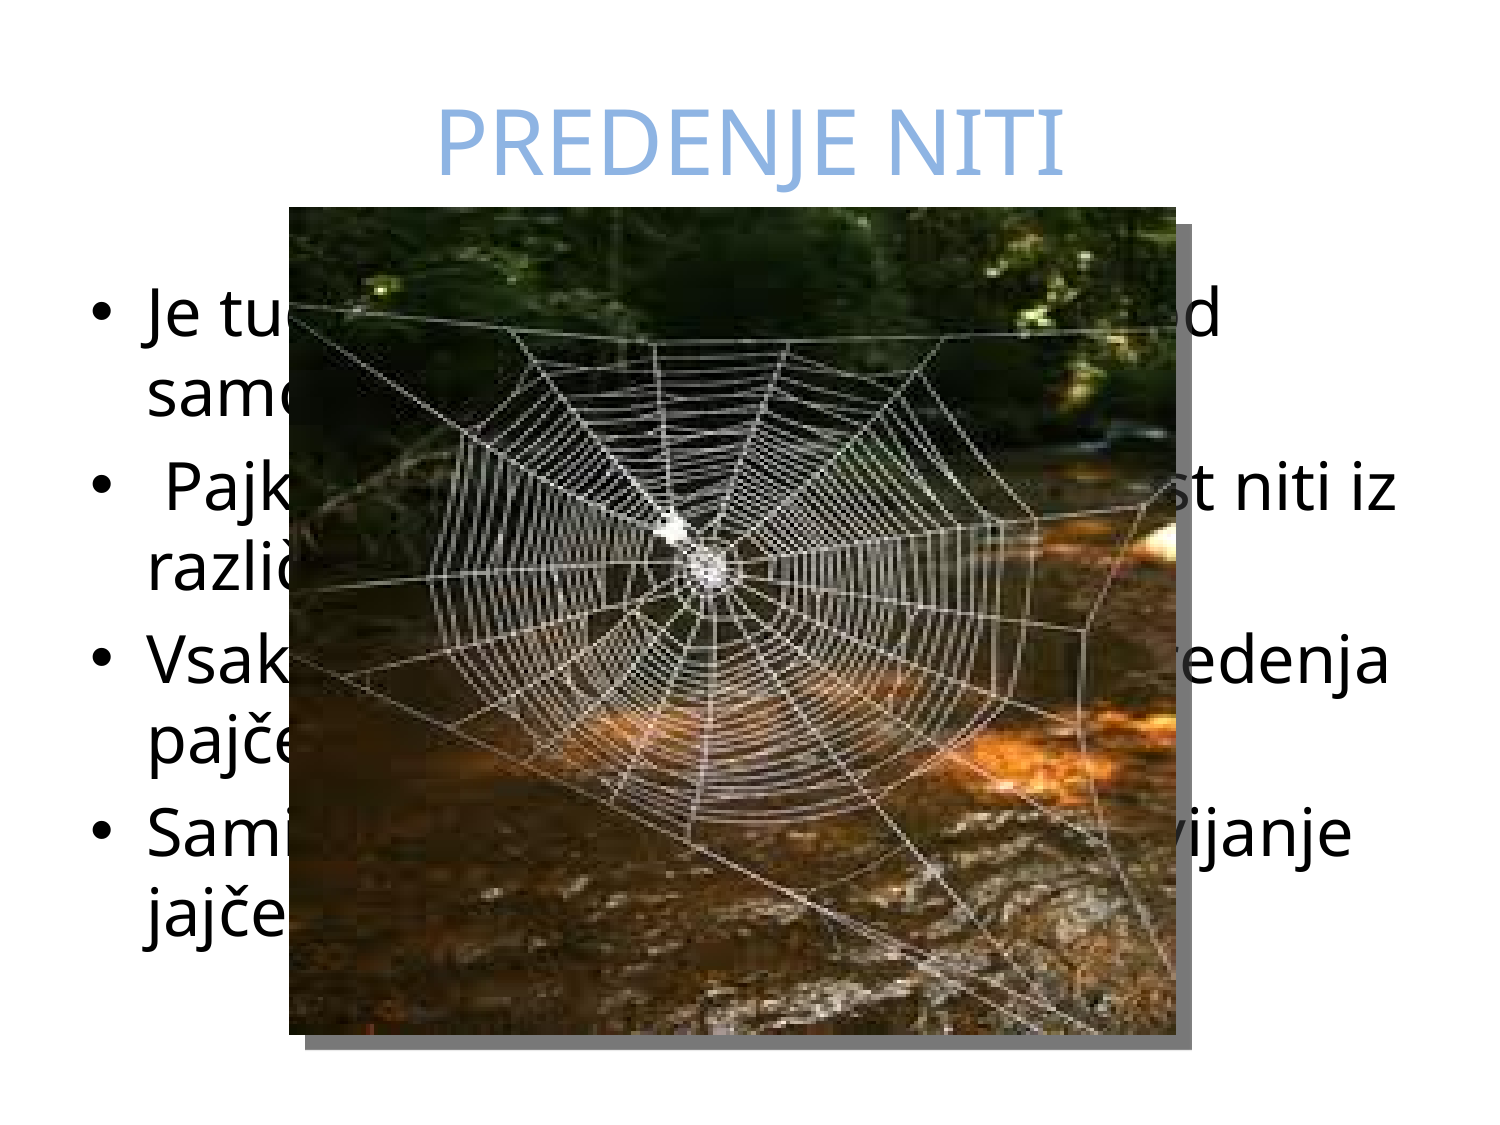

# PREDENJE NITI
Je tudi zelo tanka in bolj lepljiva od samolepilnega traku.
 Pajki izločajo do šest različnih vrst niti iz različnih žlez.
Vsaka nit ima svojo nalogo: od predenja pajčevine do ovijanja plena.
Samice izločajo posebno nit za ovijanje jajčec.